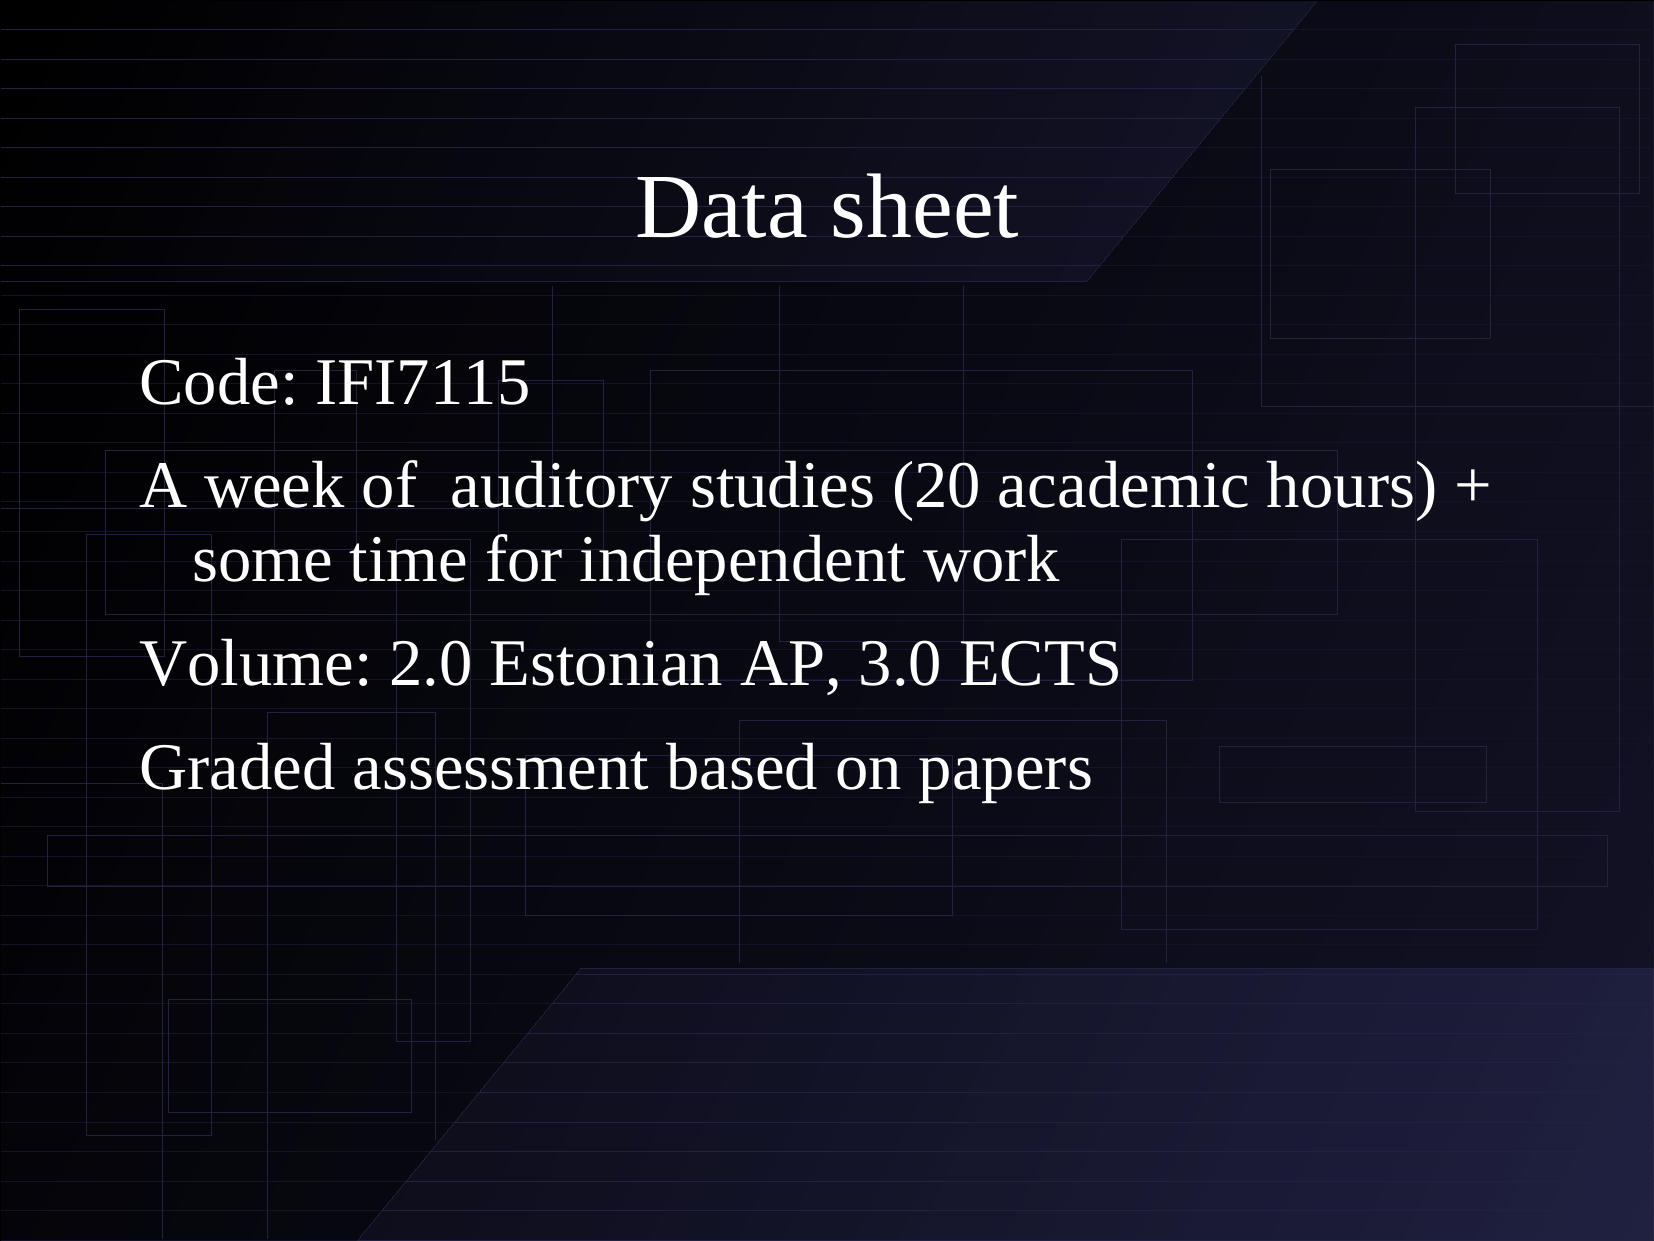

# Data sheet
Code: IFI7115
A week of auditory studies (20 academic hours) + some time for independent work
Volume: 2.0 Estonian AP, 3.0 ECTS
Graded assessment based on papers